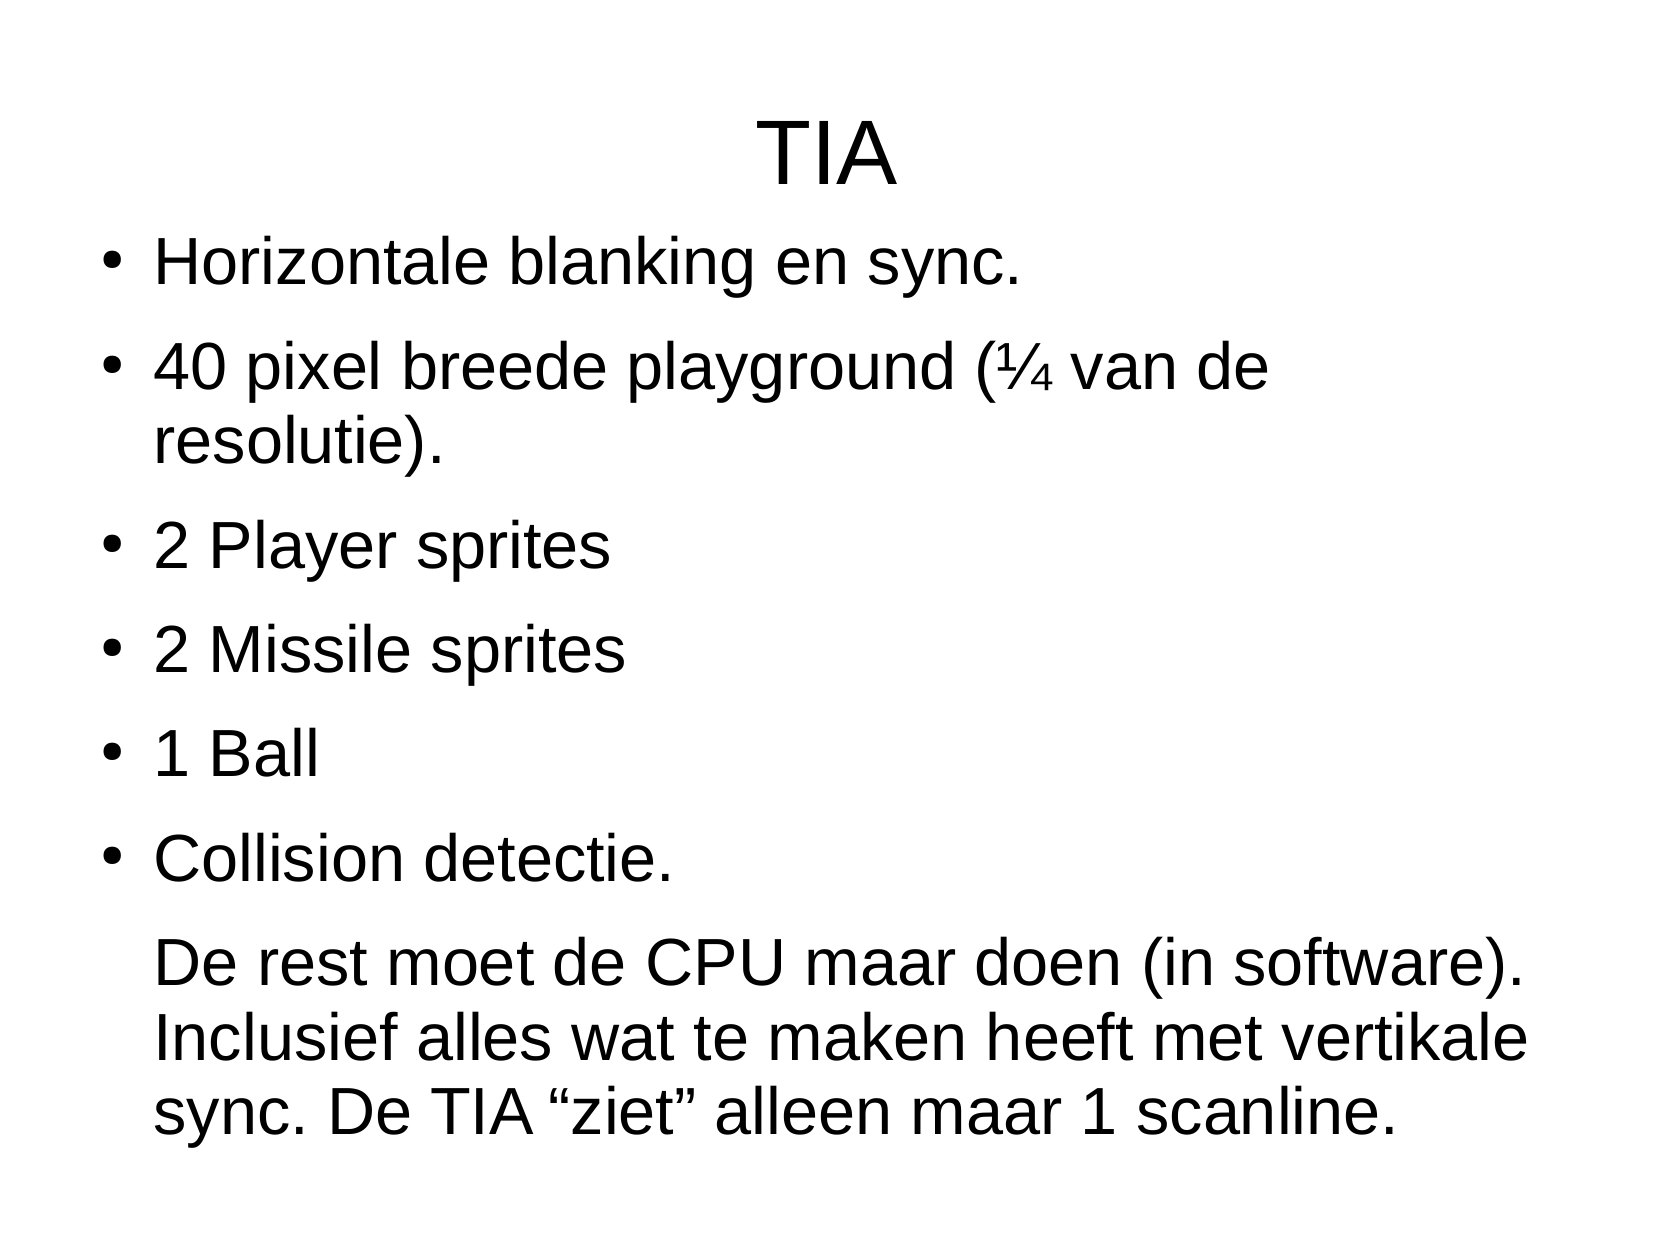

# TIA
Horizontale blanking en sync.
40 pixel breede playground (¼ van de resolutie).
2 Player sprites
2 Missile sprites
1 Ball
Collision detectie.
De rest moet de CPU maar doen (in software). Inclusief alles wat te maken heeft met vertikale sync. De TIA “ziet” alleen maar 1 scanline.